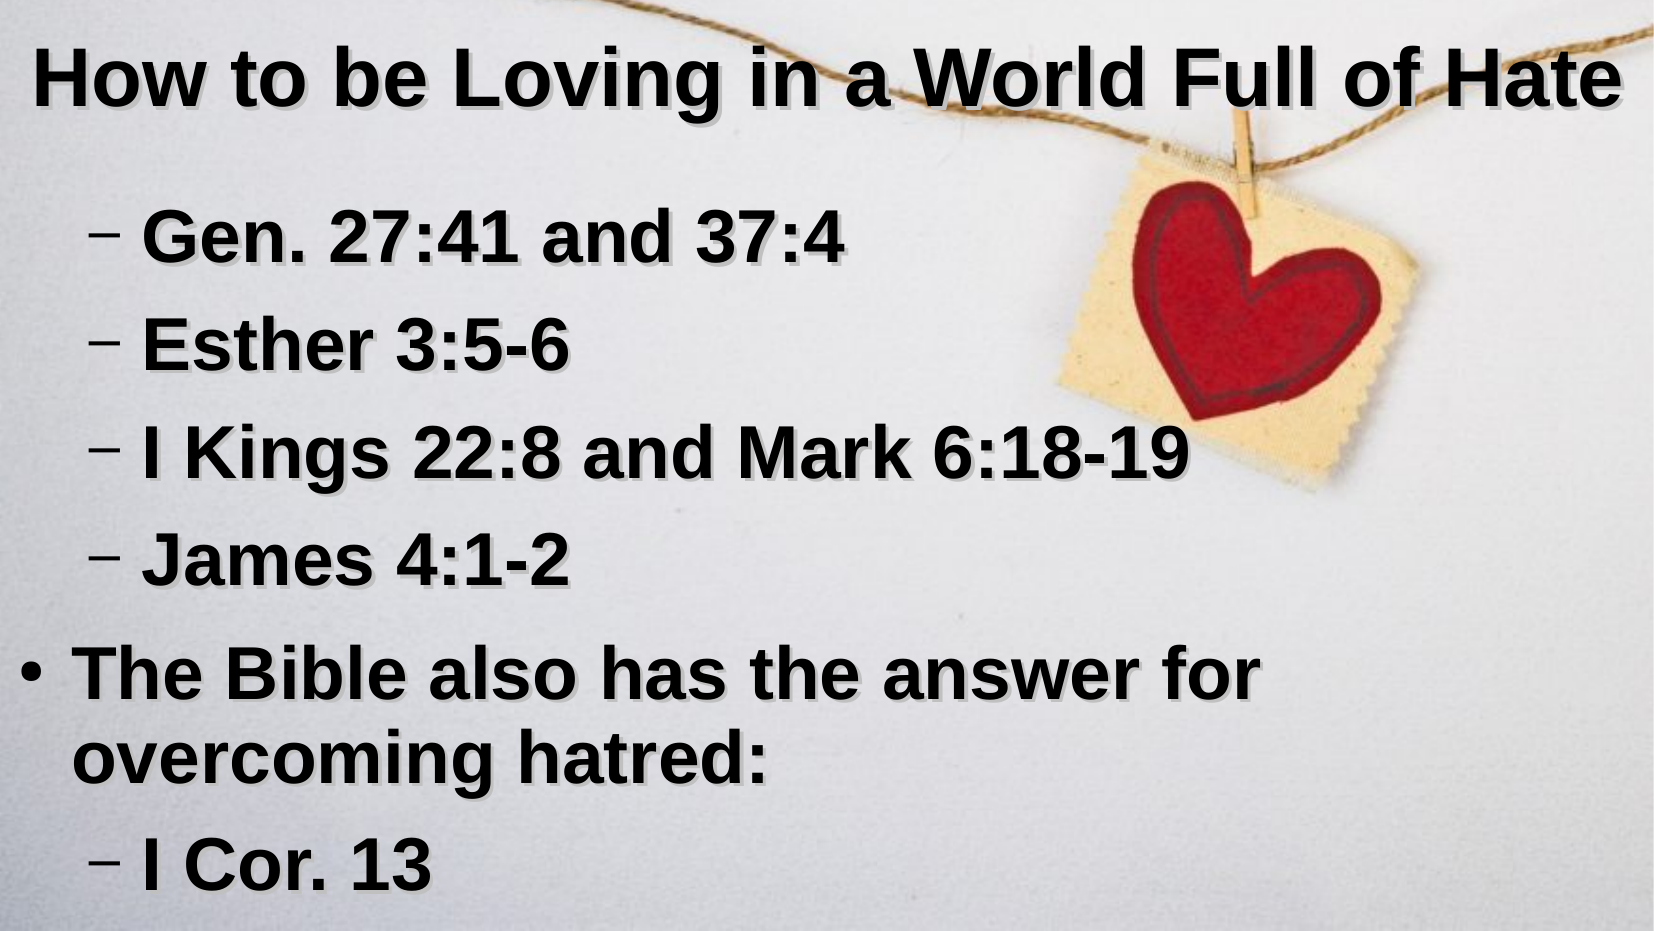

# How to be Loving in a World Full of Hate
Gen. 27:41 and 37:4
Esther 3:5-6
I Kings 22:8 and Mark 6:18-19
James 4:1-2
The Bible also has the answer for overcoming hatred:
I Cor. 13